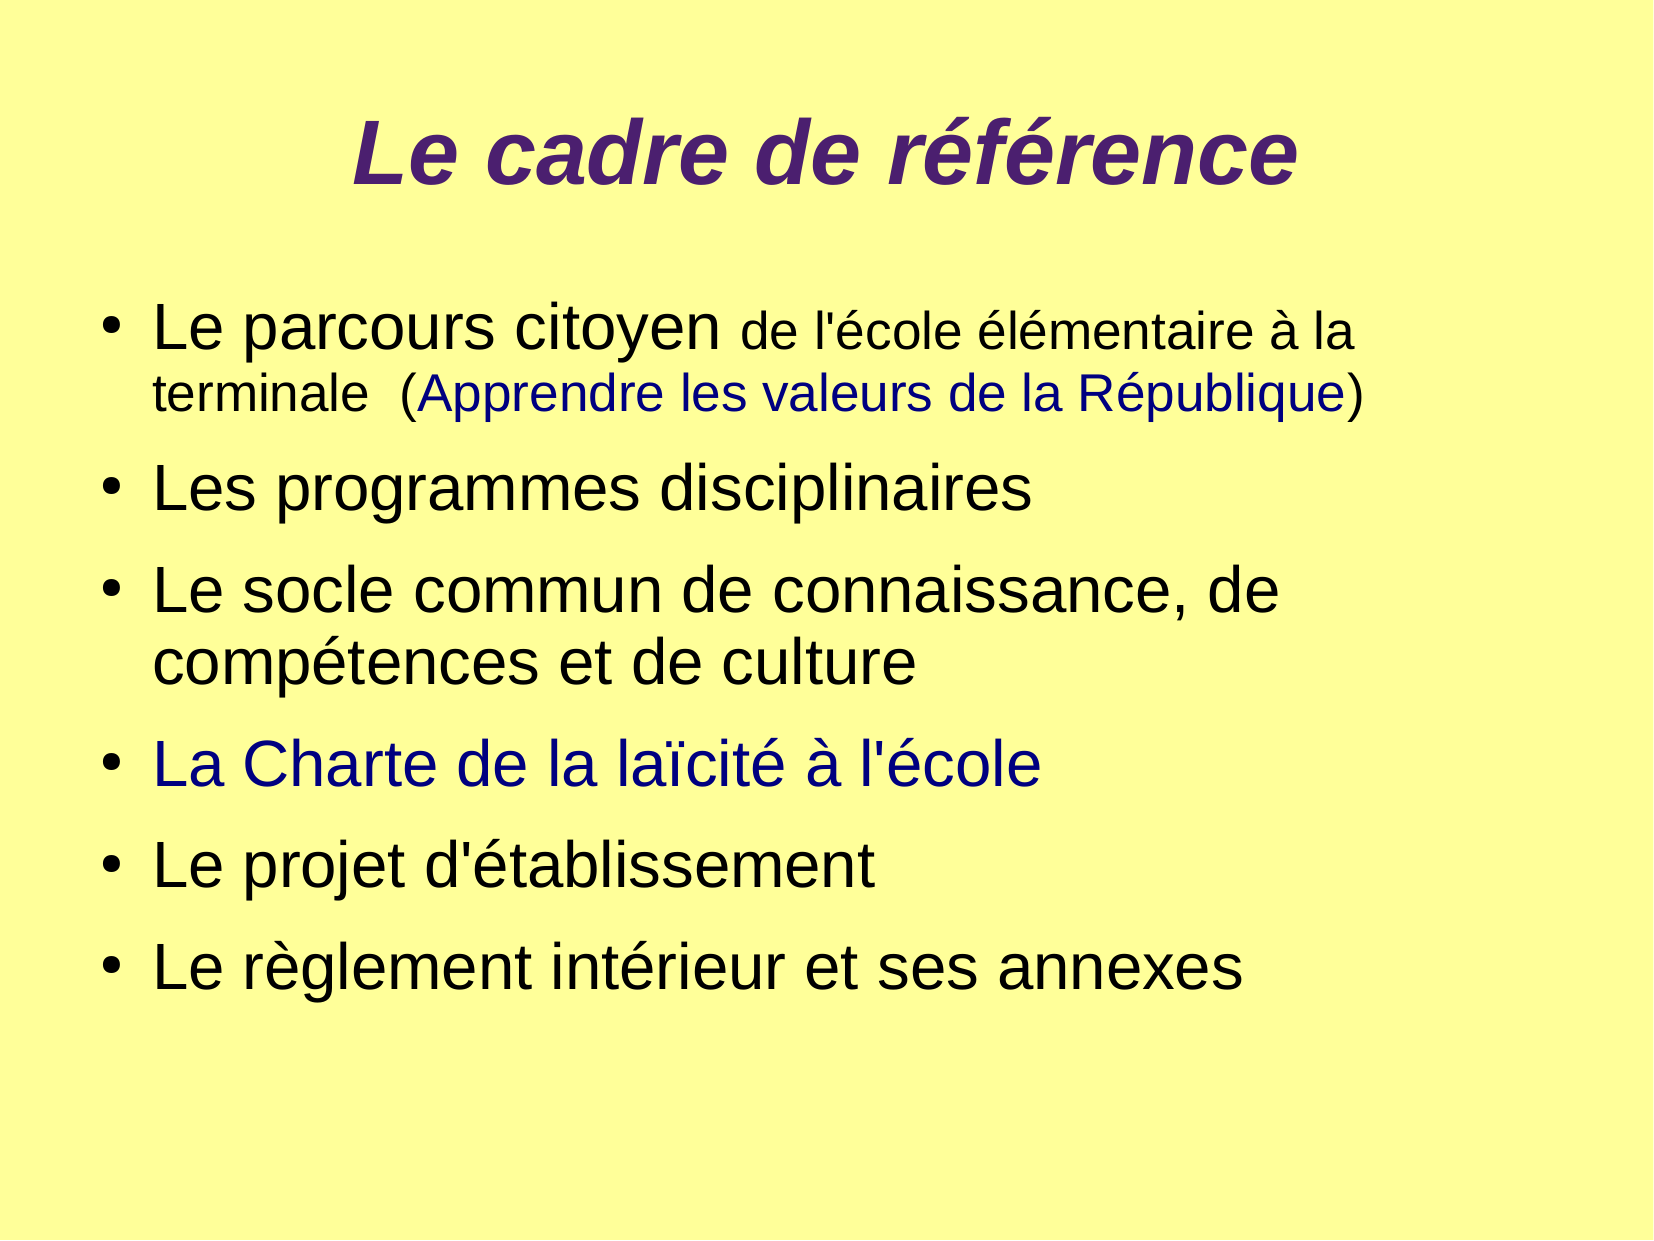

# Le cadre de référence
Le parcours citoyen de l'école élémentaire à la terminale (Apprendre les valeurs de la République)
Les programmes disciplinaires
Le socle commun de connaissance, de compétences et de culture
La Charte de la laïcité à l'école
Le projet d'établissement
Le règlement intérieur et ses annexes